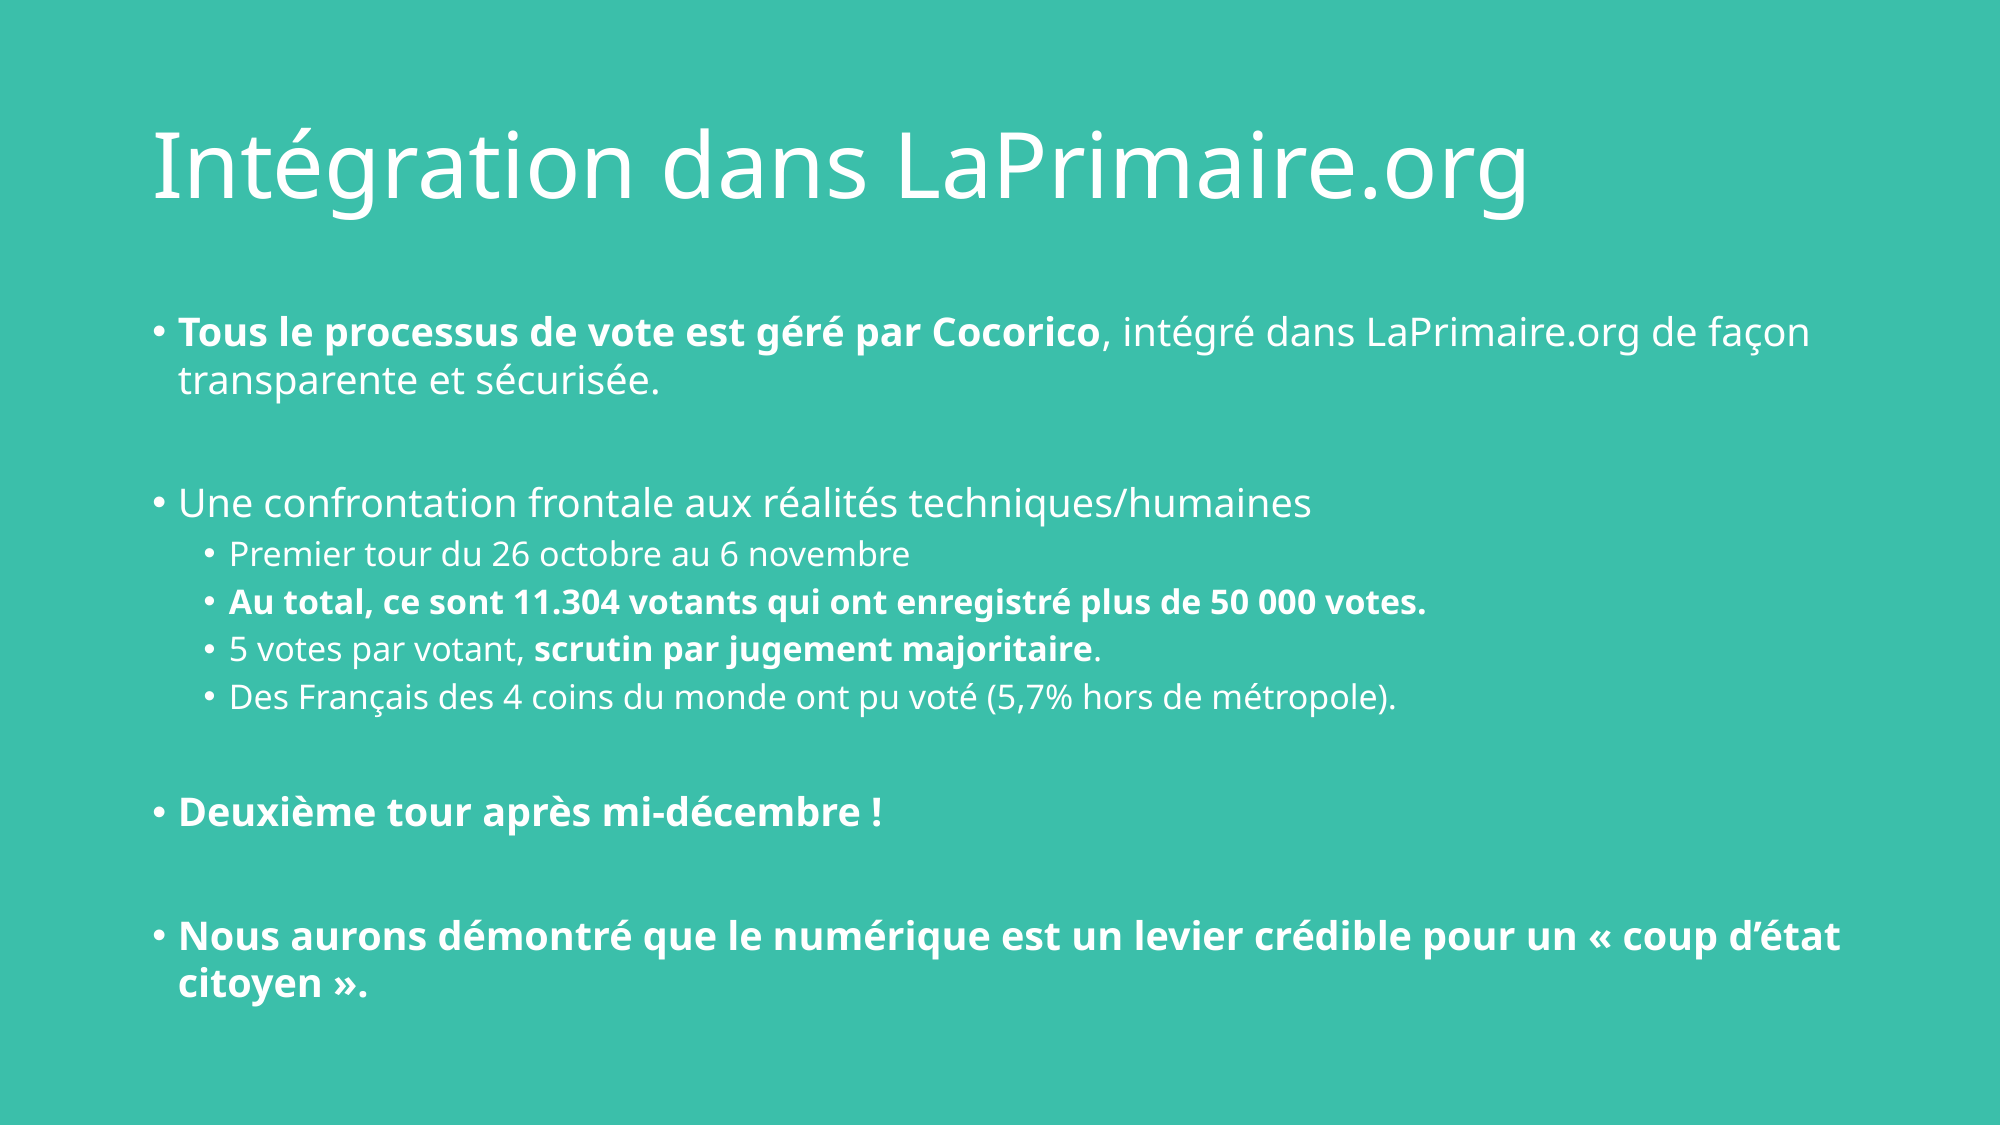

# Intégration dans LaPrimaire.org
Tous le processus de vote est géré par Cocorico, intégré dans LaPrimaire.org de façon transparente et sécurisée.
Une confrontation frontale aux réalités techniques/humaines
Premier tour du 26 octobre au 6 novembre
Au total, ce sont 11.304 votants qui ont enregistré plus de 50 000 votes.
5 votes par votant, scrutin par jugement majoritaire.
Des Français des 4 coins du monde ont pu voté (5,7% hors de métropole).
Deuxième tour après mi-décembre !
Nous aurons démontré que le numérique est un levier crédible pour un « coup d’état citoyen ».